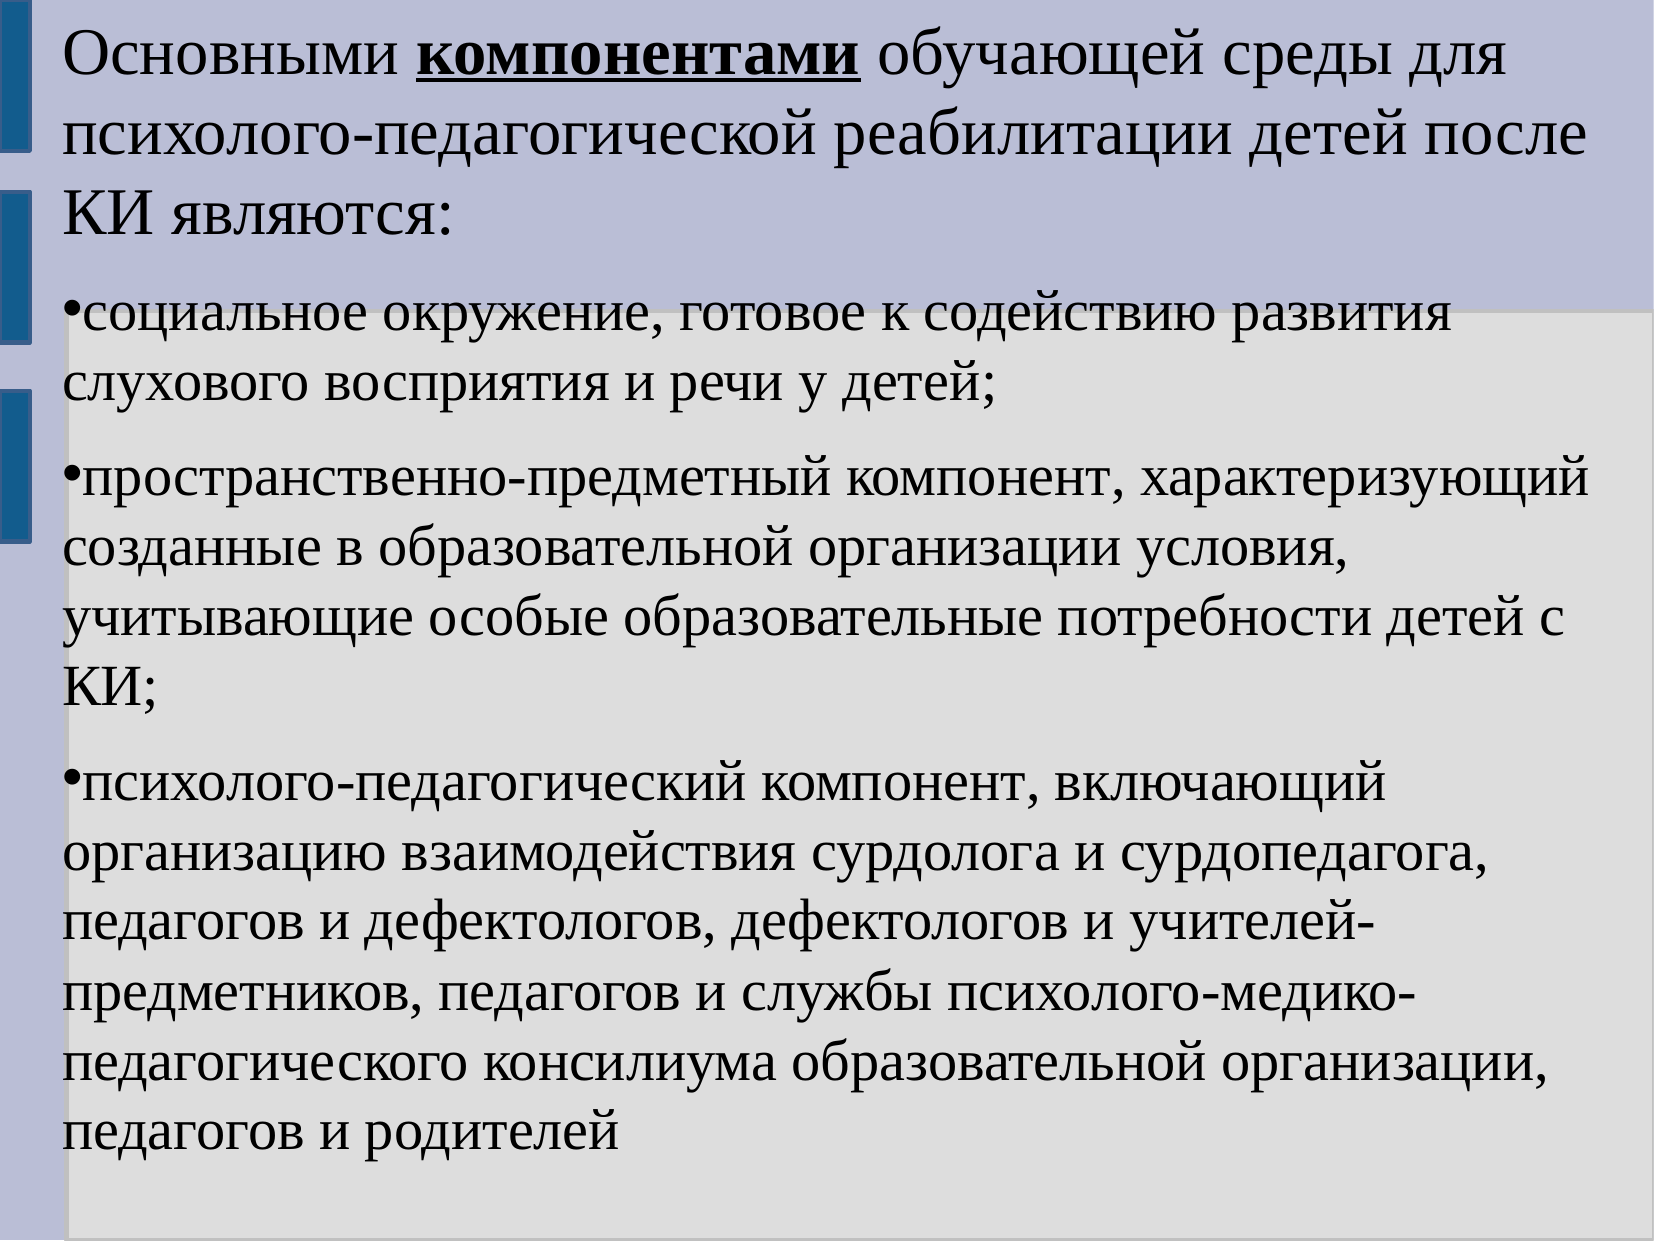

Основными компонентами обучающей среды для психолого-педагогической реабилитации детей после КИ являются:
социальное окружение, готовое к содействию развития слухового восприятия и речи у детей;
пространственно-предметный компонент, характеризующий созданные в образовательной организации условия, учитывающие особые образовательные потребности детей с КИ;
психолого-педагогический компонент, включающий организацию взаимодействия сурдолога и сурдопедагога, педагогов и дефектологов, дефектологов и учителей-предметников, педагогов и службы психолого-медико-педагогического консилиума образовательной организации, педагогов и родителей